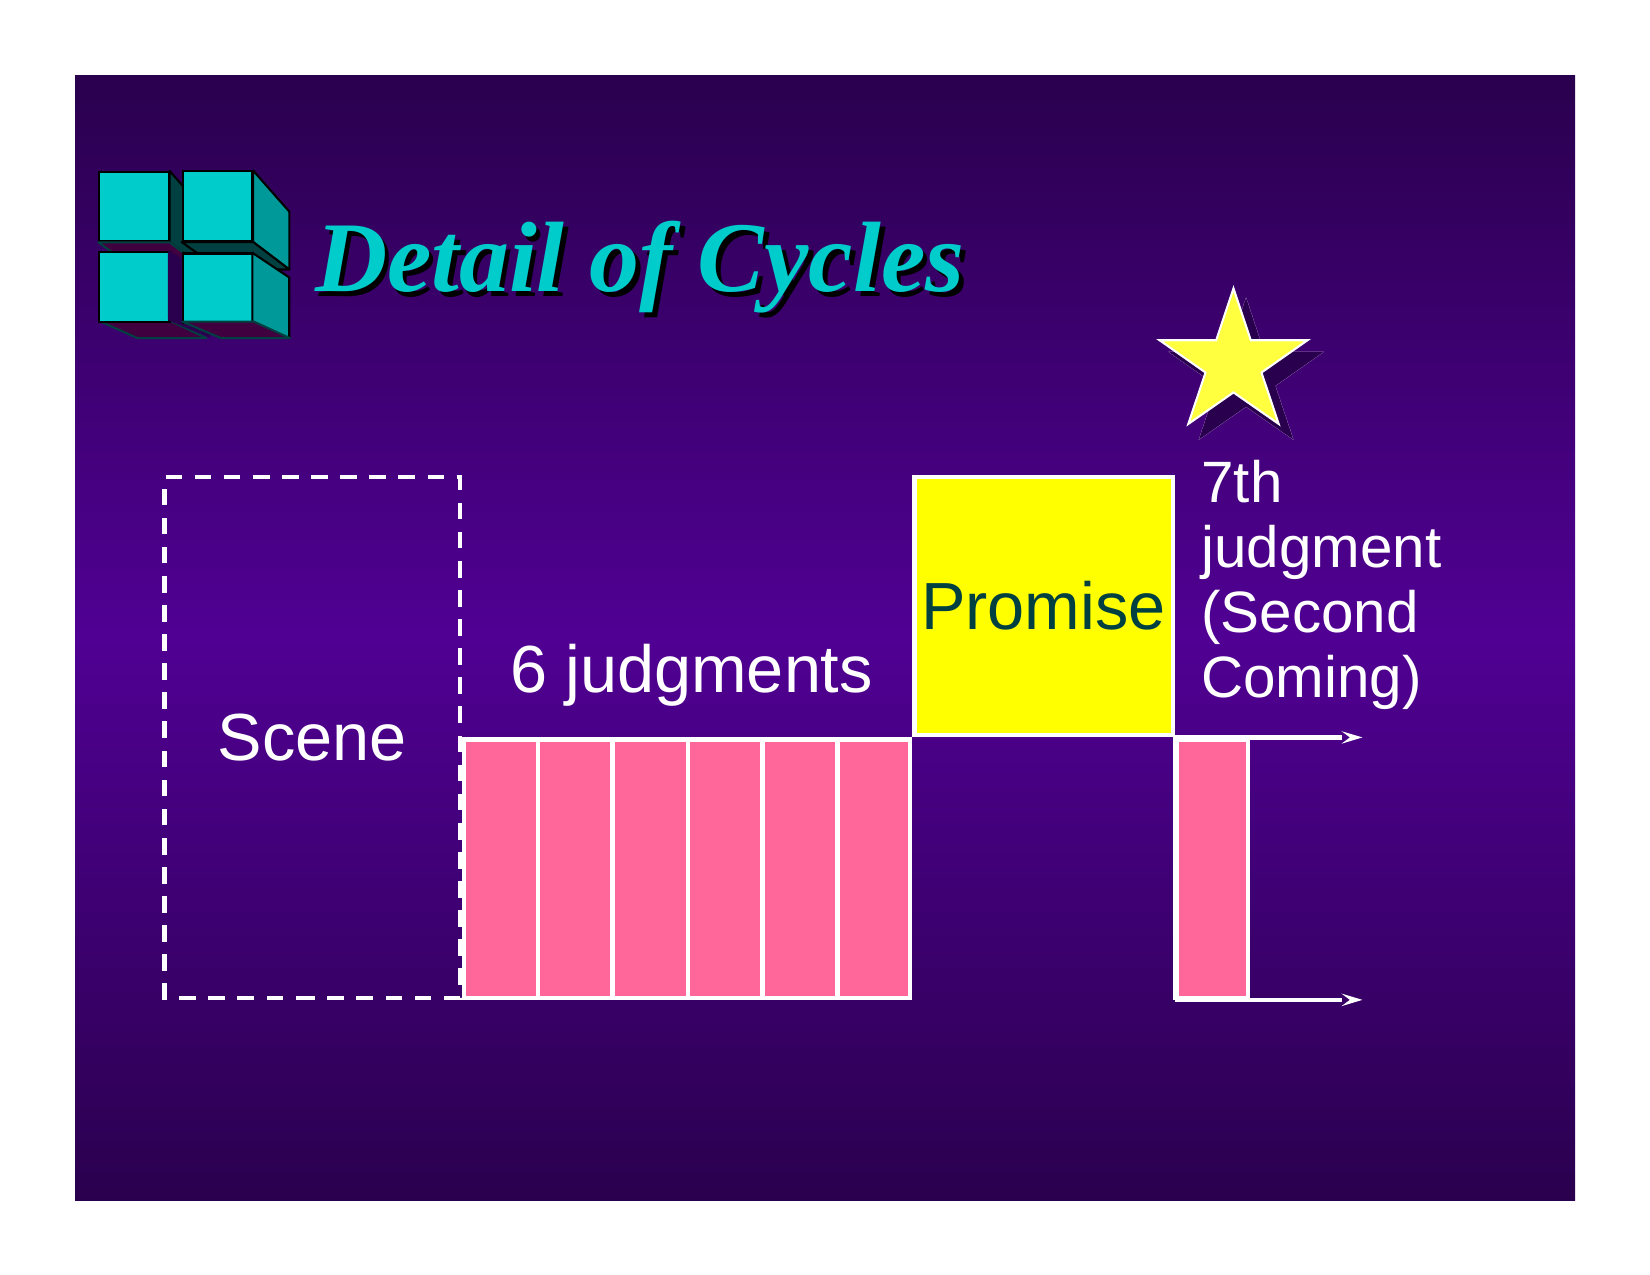

# Detail of Cycles
7th judgment (Second Coming)
Promise
Scene
6 judgments